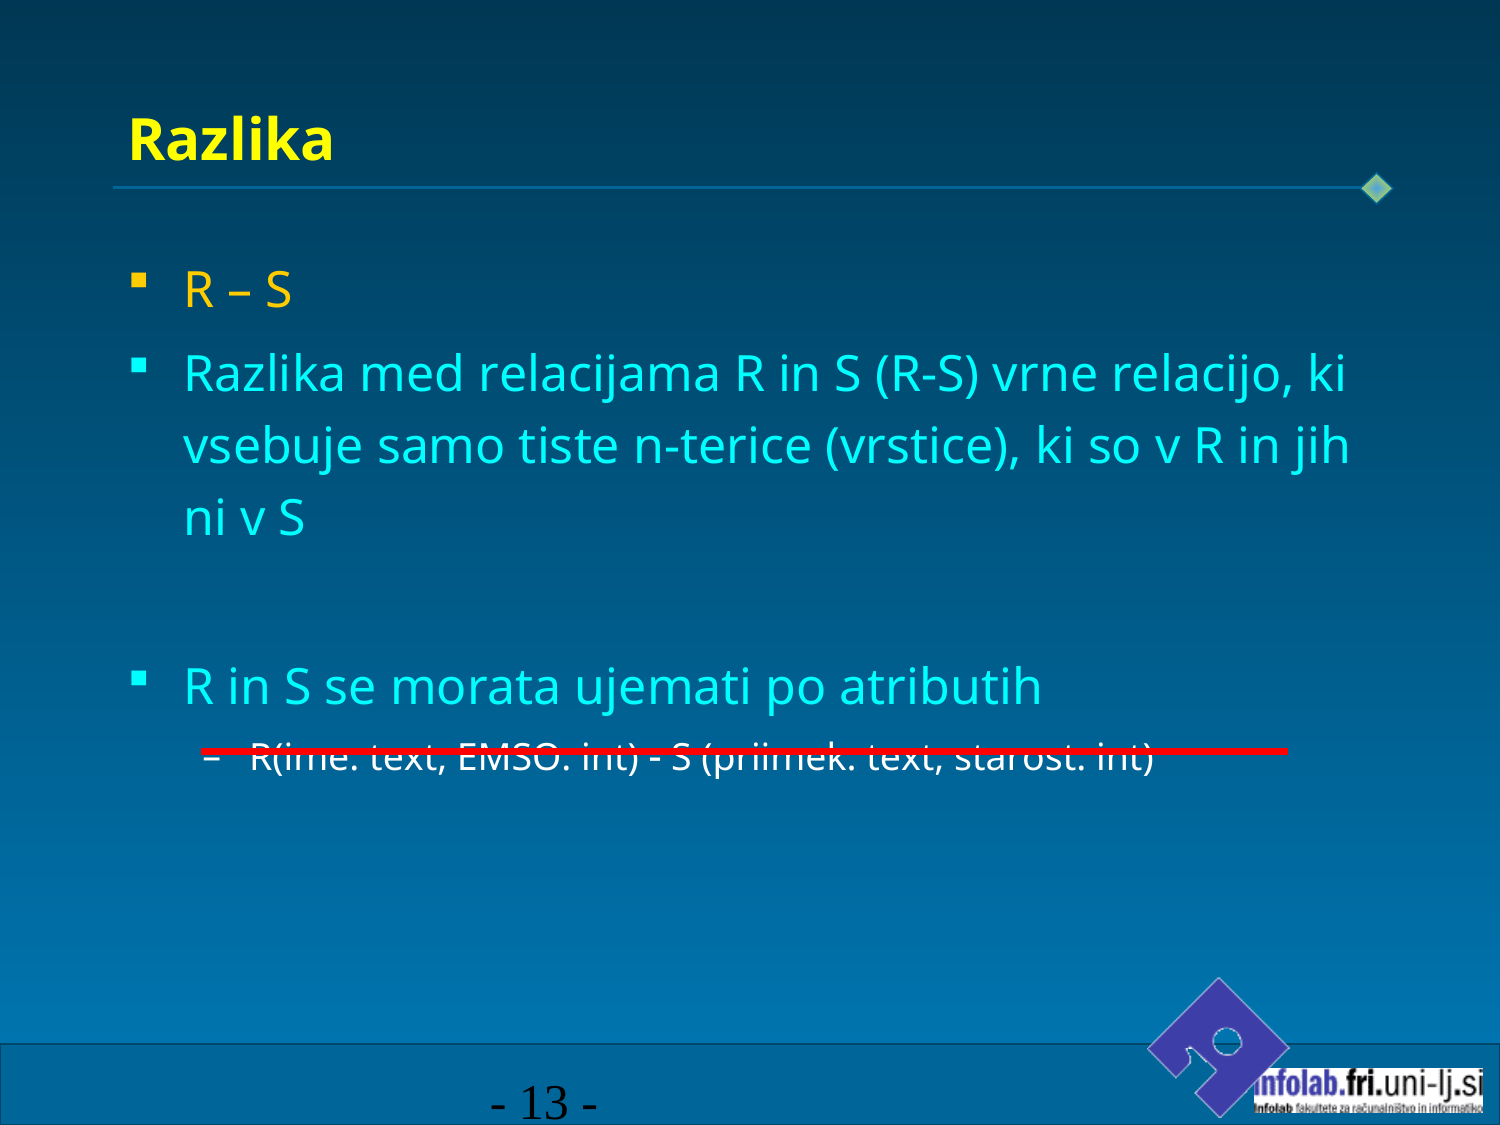

# Razlika
R – S
Razlika med relacijama R in S (R-S) vrne relacijo, ki vsebuje samo tiste n-terice (vrstice), ki so v R in jih ni v S
R in S se morata ujemati po atributih
R(ime: text, EMSO: int)  S (priimek: text, starost: int)